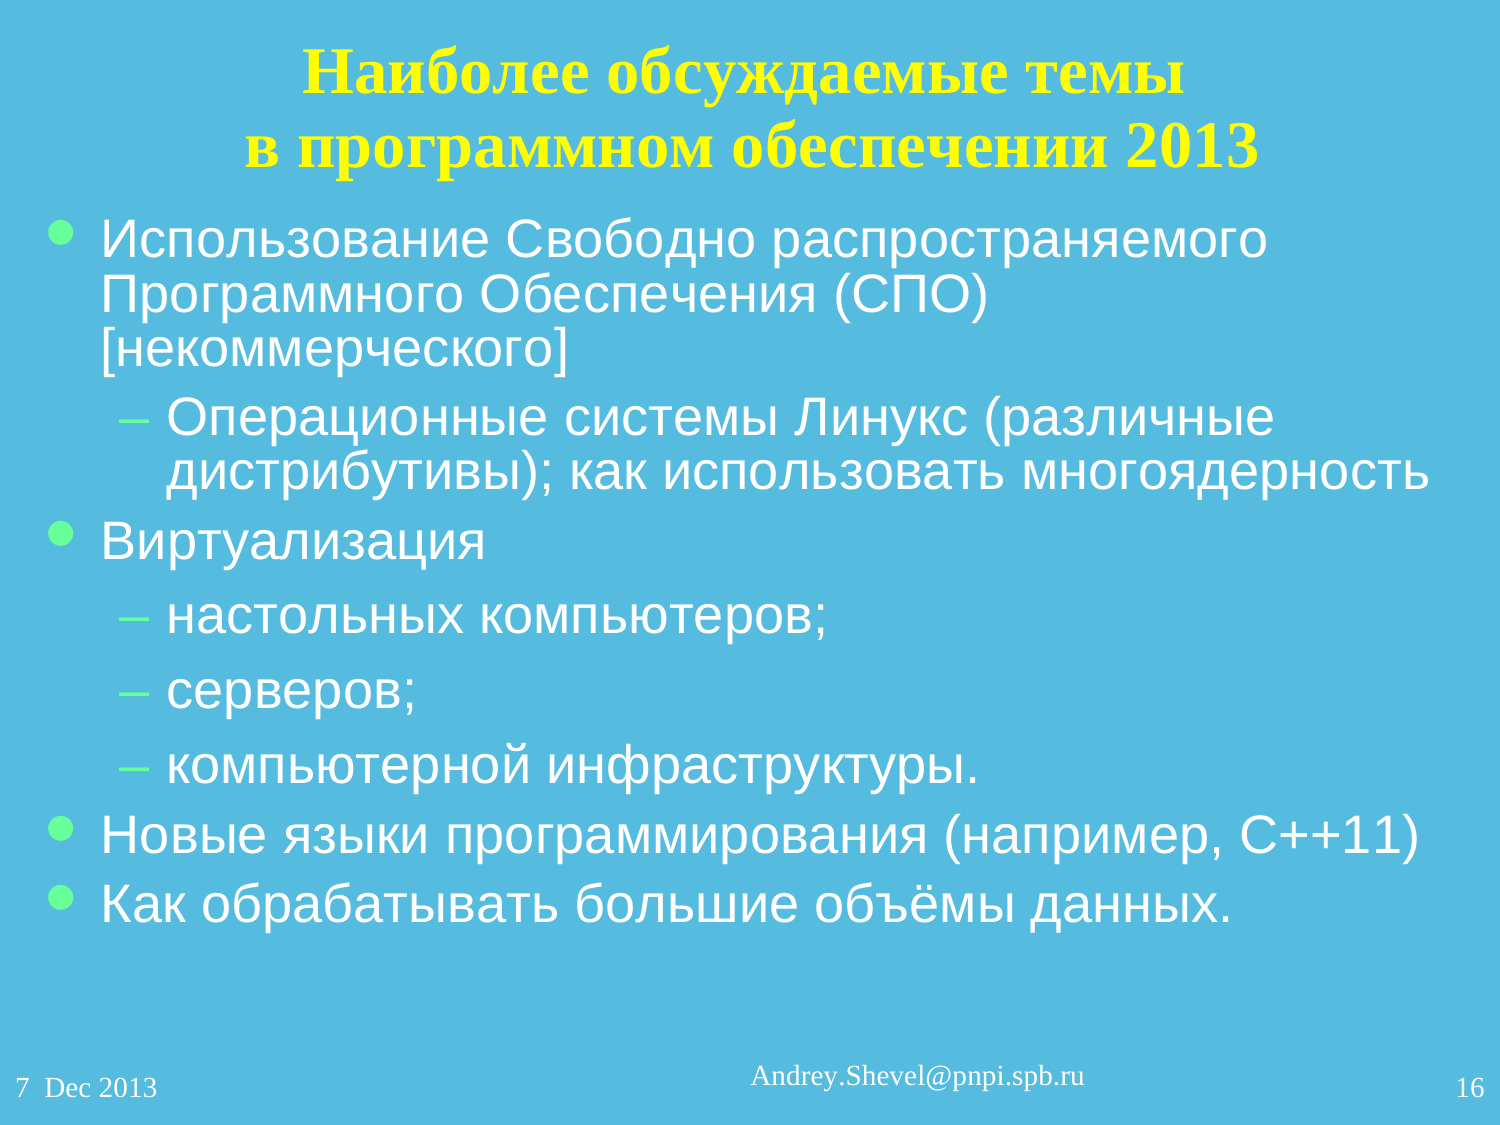

# Наиболее обсуждаемые темы в программном обеспечении 2013
Использование Свободно распространяемого Программного Обеспечения (СПО) [некоммерческого]
Операционные системы Линукс (различные дистрибутивы); как использовать многоядерность
Виртуализация
настольных компьютеров;
серверов;
компьютерной инфраструктуры.
Новые языки программирования (например, C++11)
Как обрабатывать большие объёмы данных.
16